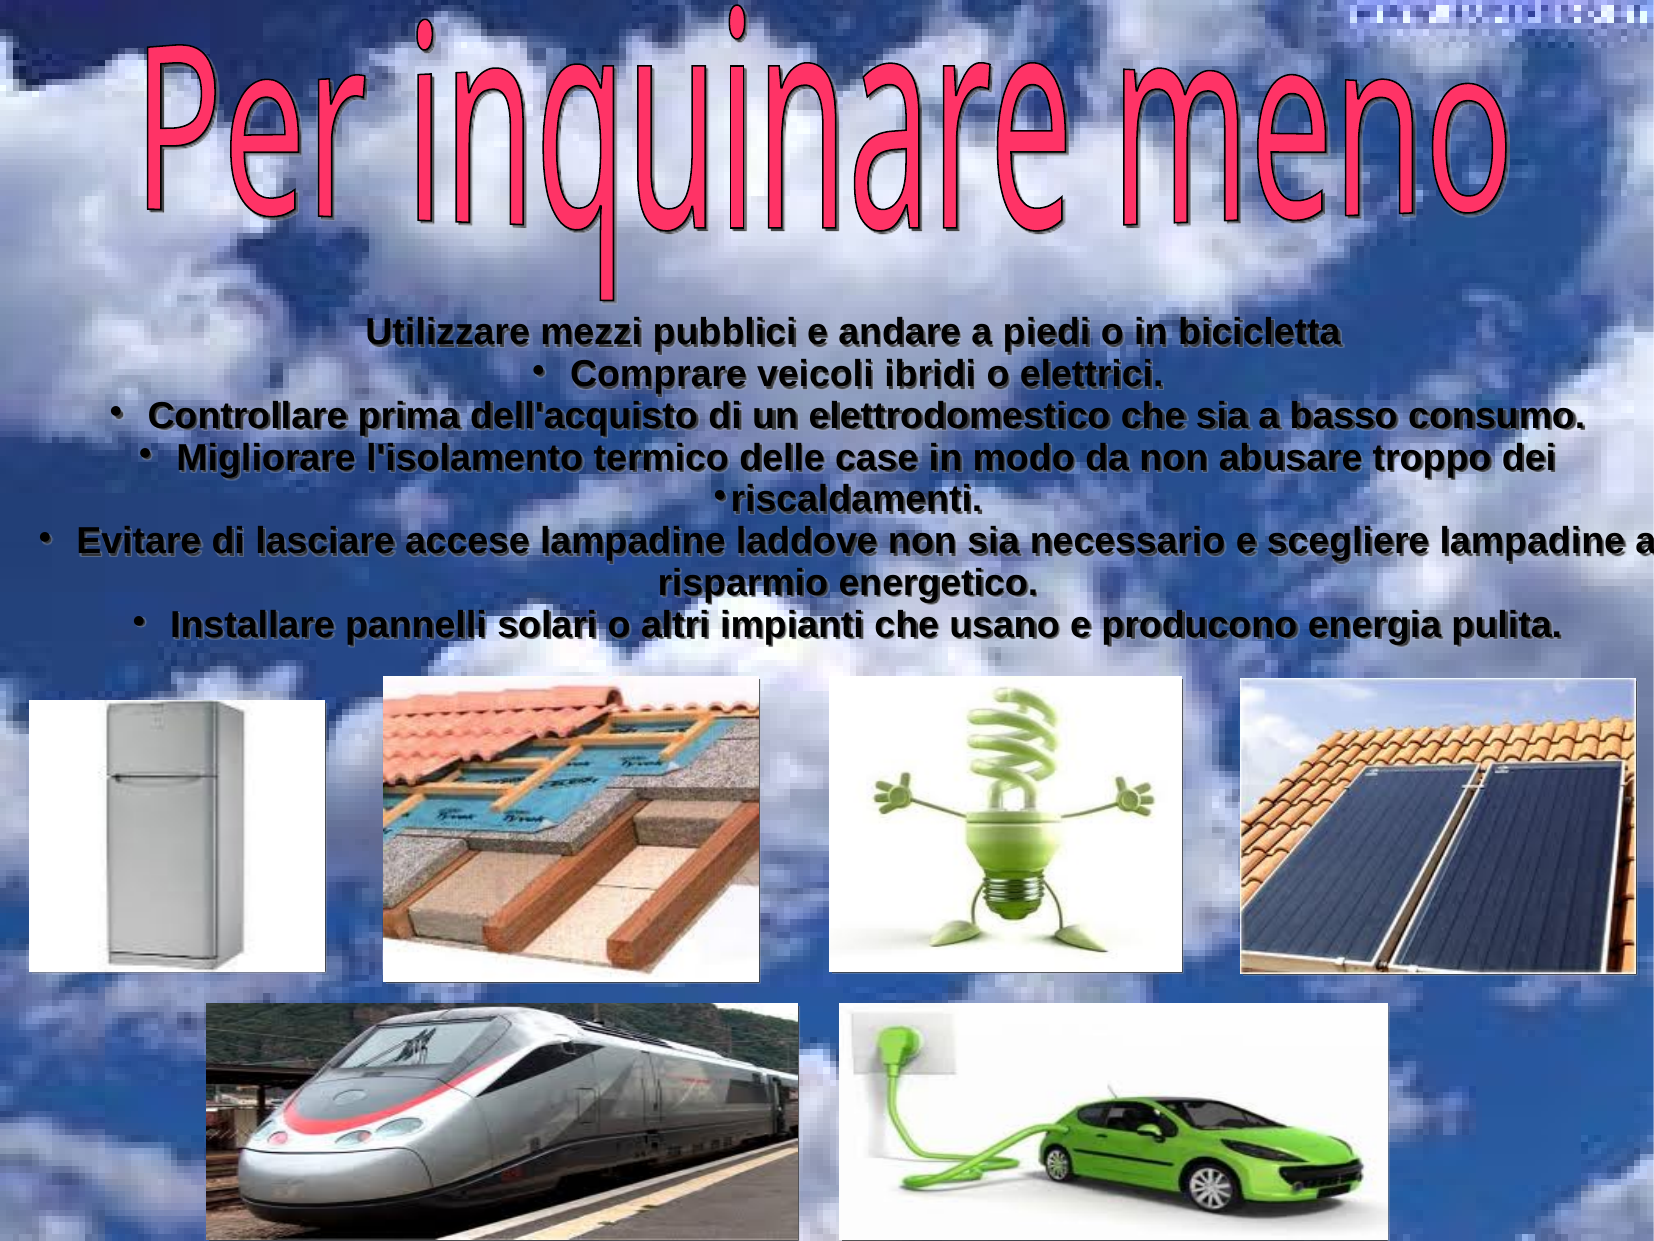

Per inquinare meno
 Utilizzare mezzi pubblici e andare a piedi o in bicicletta
 Comprare veicoli ibridi o elettrici.
 Controllare prima dell'acquisto di un elettrodomestico che sia a basso consumo.
 Migliorare l'isolamento termico delle case in modo da non abusare troppo dei
riscaldamenti.
 Evitare di lasciare accese lampadine laddove non sia necessario e scegliere lampadine a risparmio energetico.
 Installare pannelli solari o altri impianti che usano e producono energia pulita.